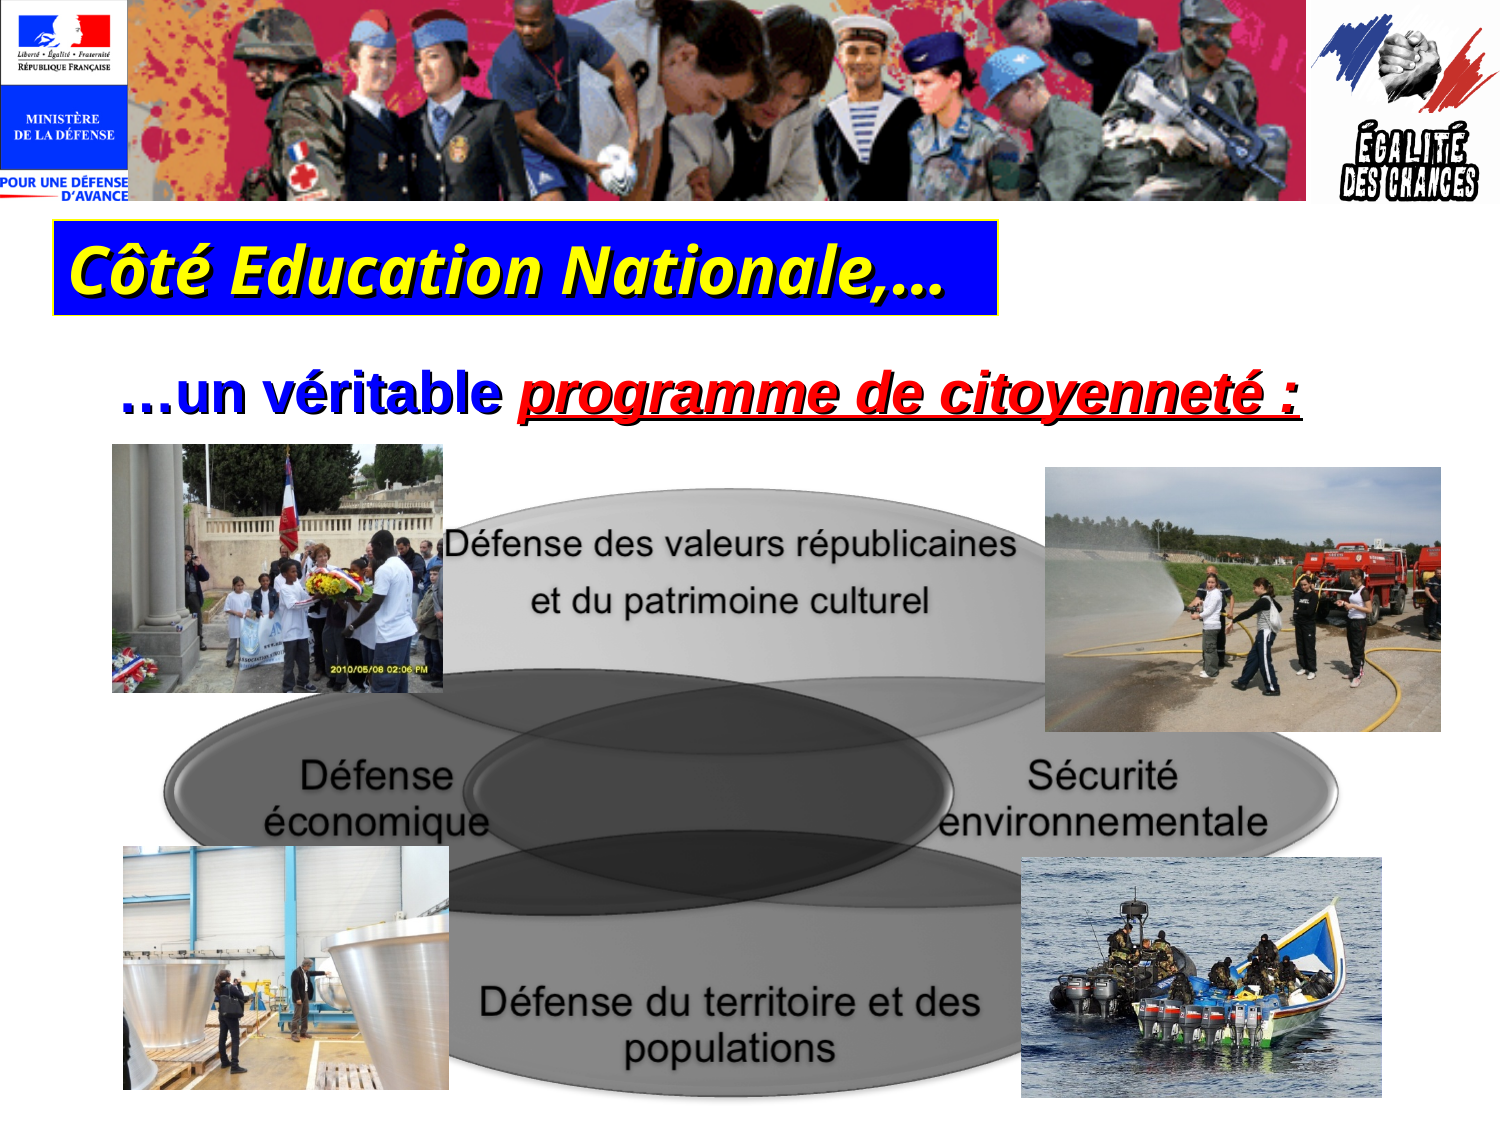

Côté Education Nationale,…
…un véritable programme de citoyenneté :